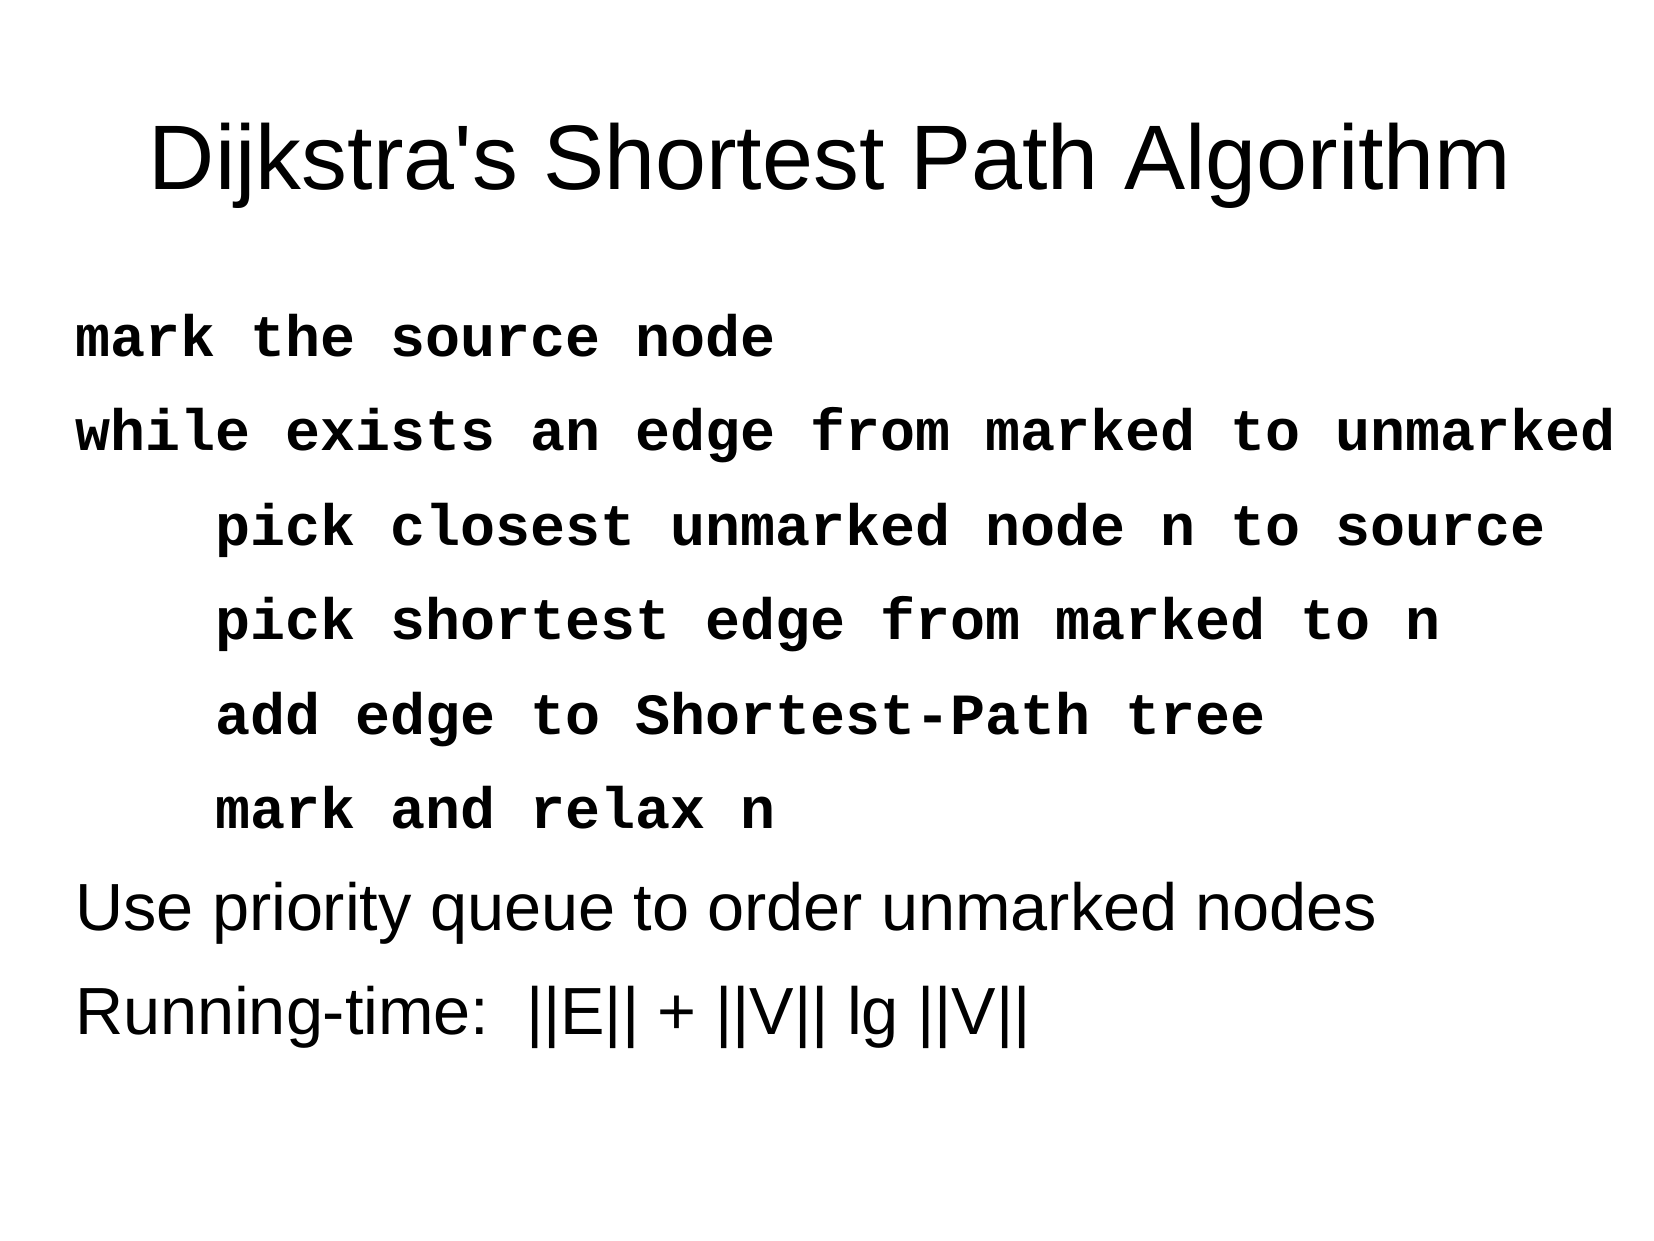

# Dijkstra's Shortest Path Algorithm
mark the source node
while exists an edge from marked to unmarked
 pick closest unmarked node n to source
 pick shortest edge from marked to n
 add edge to Shortest-Path tree
 mark and relax n
Use priority queue to order unmarked nodes
Running-time: ||E|| + ||V|| lg ||V||